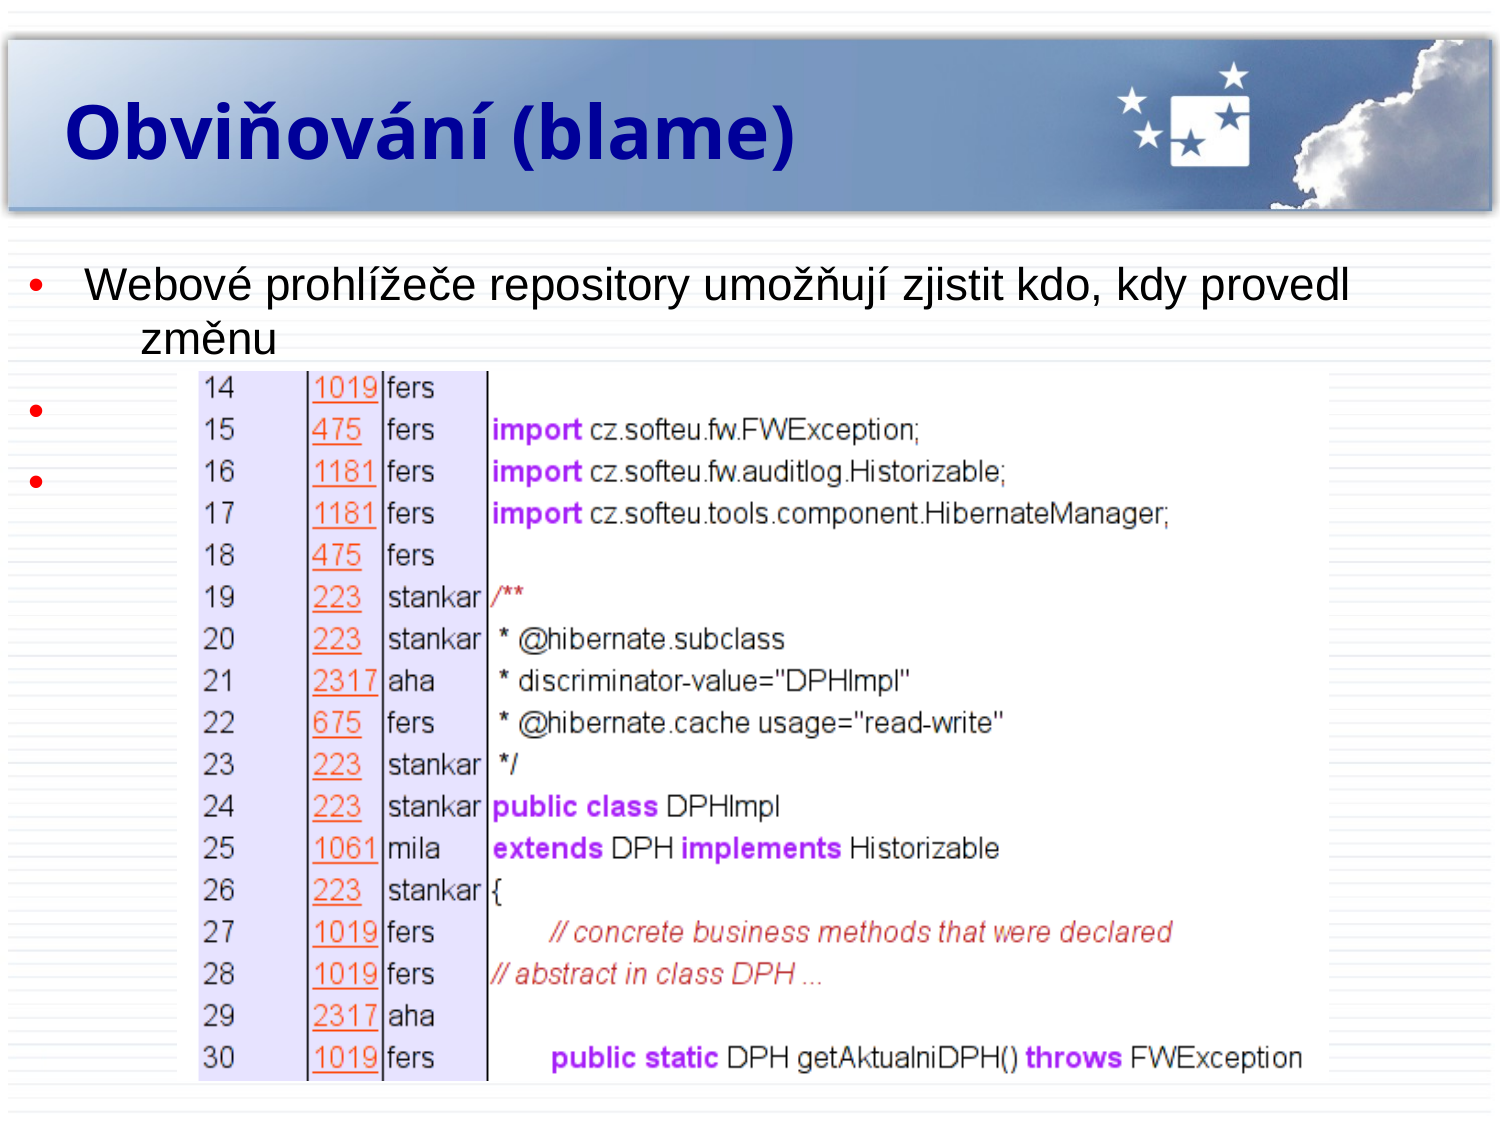

# Obviňování (blame)
Webové prohlížeče repository umožňují zjistit kdo, kdy provedl změnu